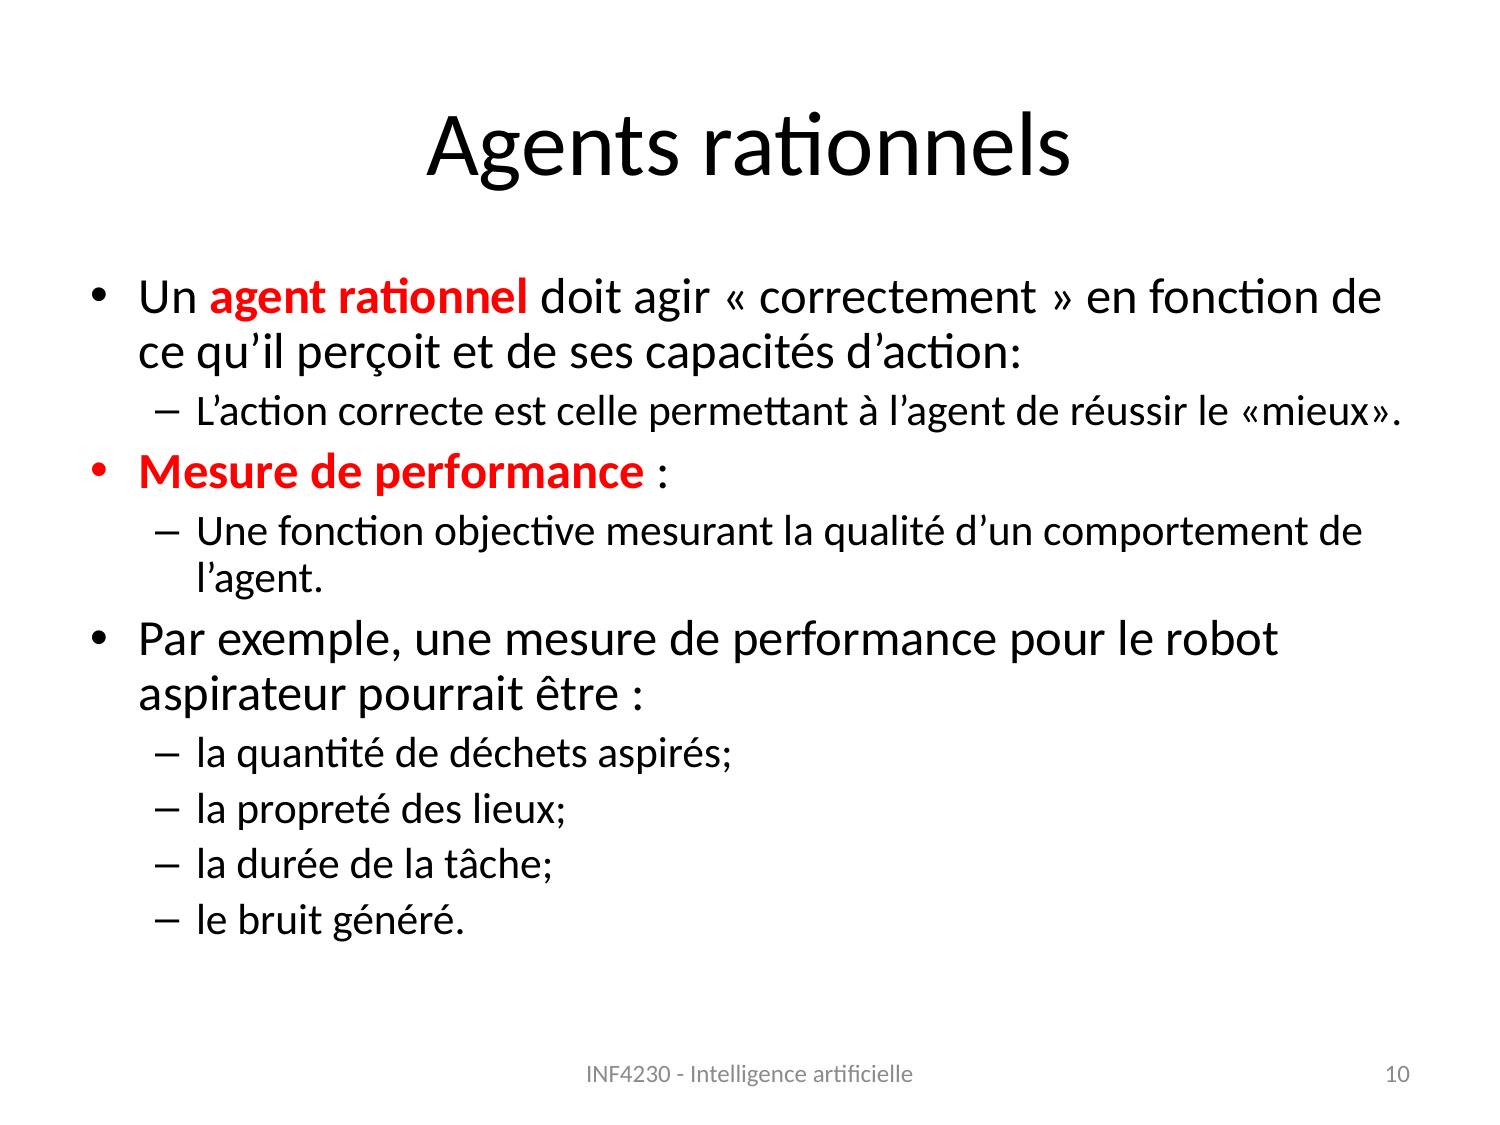

# Agents rationnels
Un agent rationnel doit agir « correctement » en fonction de ce qu’il perçoit et de ses capacités d’action:
L’action correcte est celle permettant à l’agent de réussir le «mieux».
Mesure de performance :
Une fonction objective mesurant la qualité d’un comportement de l’agent.
Par exemple, une mesure de performance pour le robot aspirateur pourrait être :
la quantité de déchets aspirés;
la propreté des lieux;
la durée de la tâche;
le bruit généré.
INF4230 - Intelligence artificielle